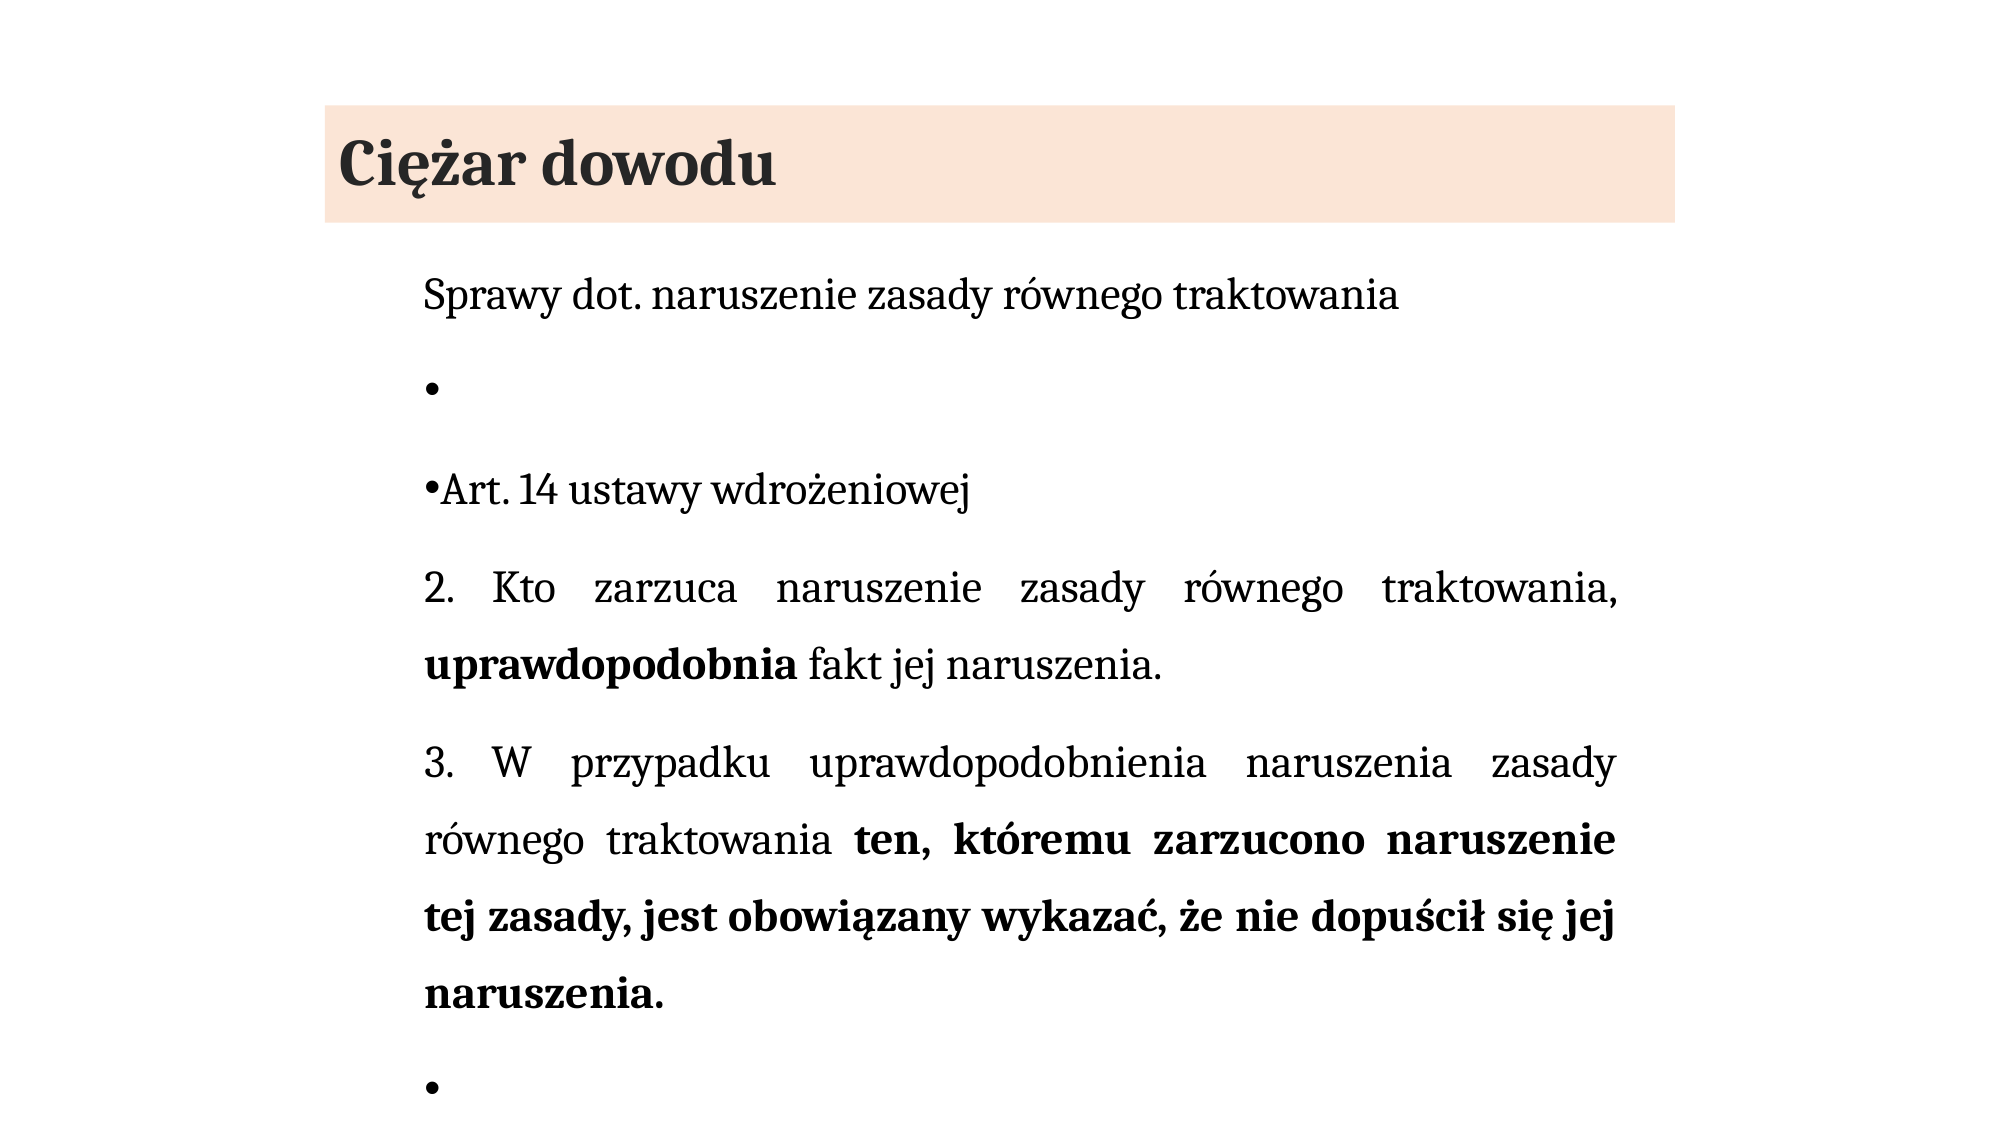

# Ciężar dowodu
Sprawy dot. naruszenie zasady równego traktowania
Art. 14 ustawy wdrożeniowej
2. Kto zarzuca naruszenie zasady równego traktowania, uprawdopodobnia fakt jej naruszenia.
3. W przypadku uprawdopodobnienia naruszenia zasady równego traktowania ten, któremu zarzucono naruszenie tej zasady, jest obowiązany wykazać, że nie dopuścił się jej naruszenia.